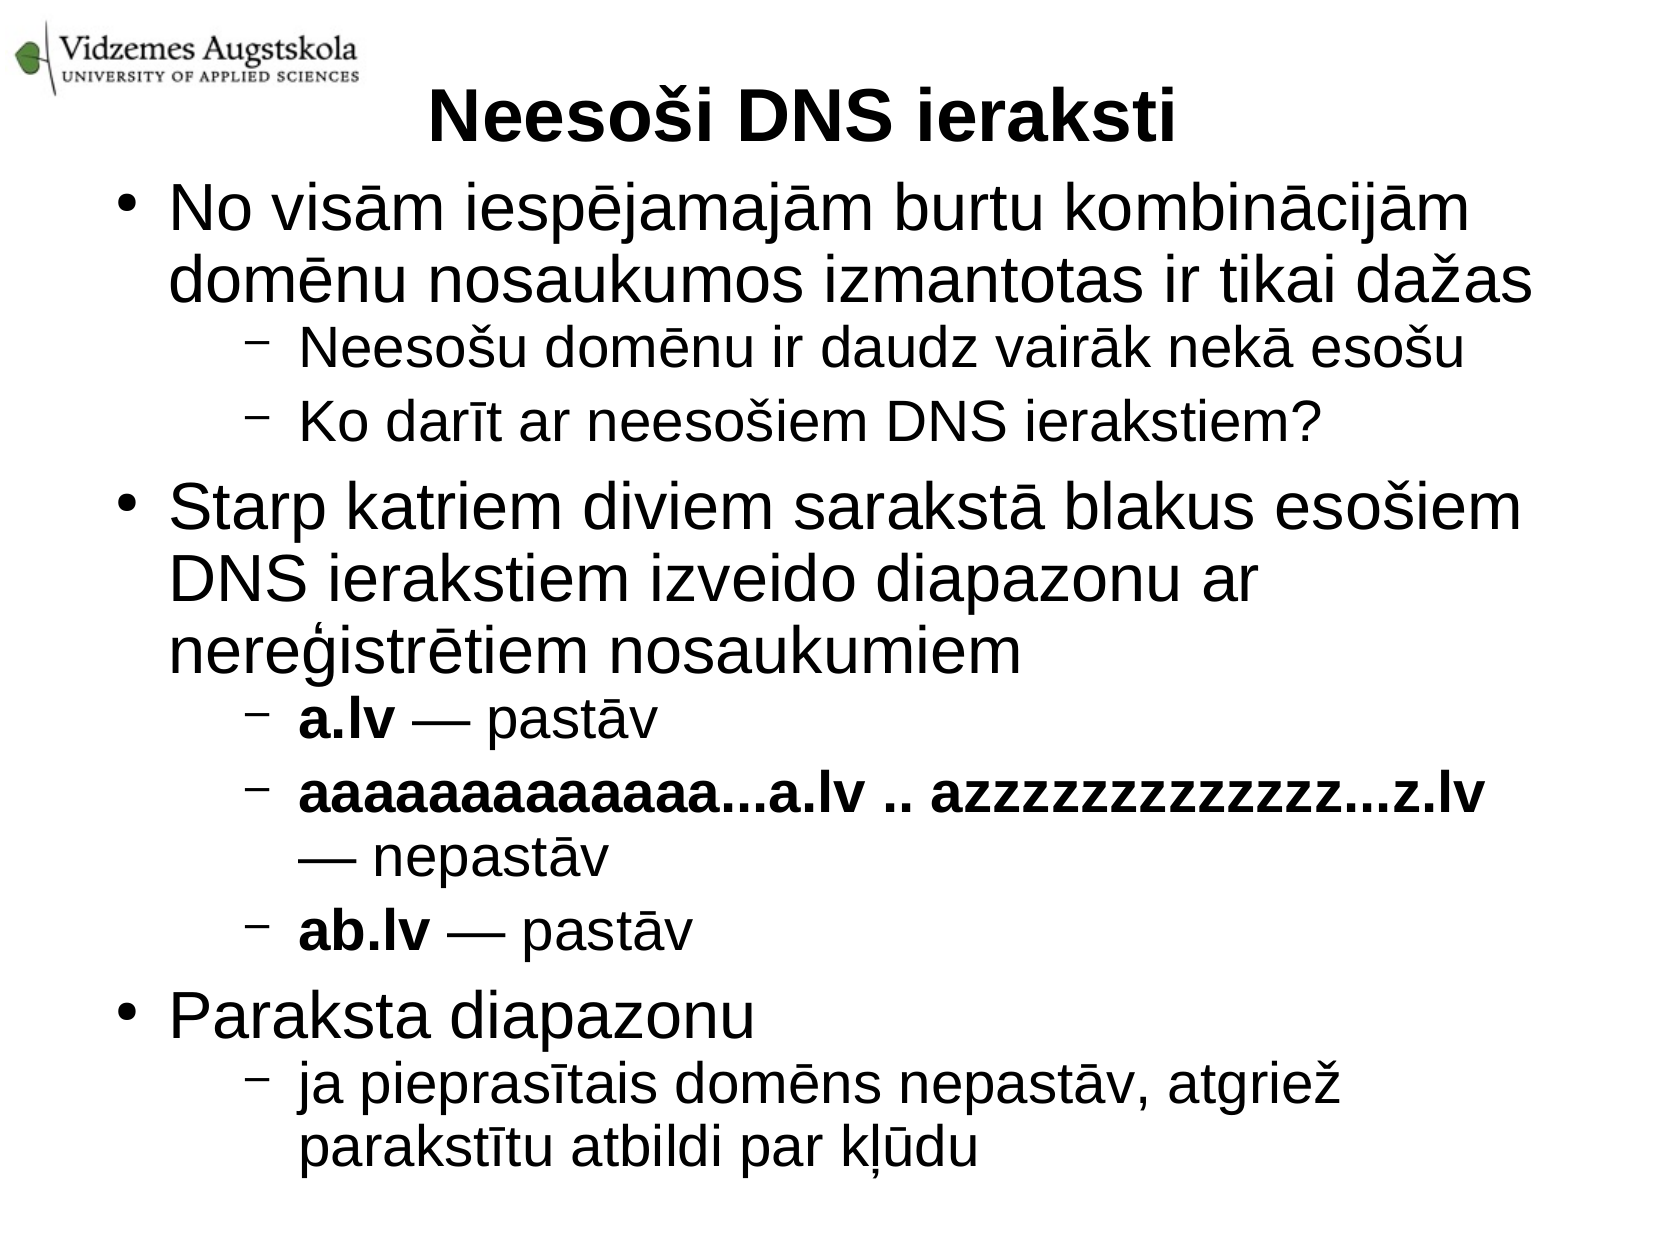

# Neesoši DNS ieraksti
No visām iespējamajām burtu kombinācijām domēnu nosaukumos izmantotas ir tikai dažas
Neesošu domēnu ir daudz vairāk nekā esošu
Ko darīt ar neesošiem DNS ierakstiem?
Starp katriem diviem sarakstā blakus esošiem DNS ierakstiem izveido diapazonu ar nereģistrētiem nosaukumiem
a.lv — pastāv
aaaaaaaaaaaaa...a.lv .. azzzzzzzzzzzzz...z.lv — nepastāv
ab.lv — pastāv
Paraksta diapazonu
ja pieprasītais domēns nepastāv, atgriež parakstītu atbildi par kļūdu